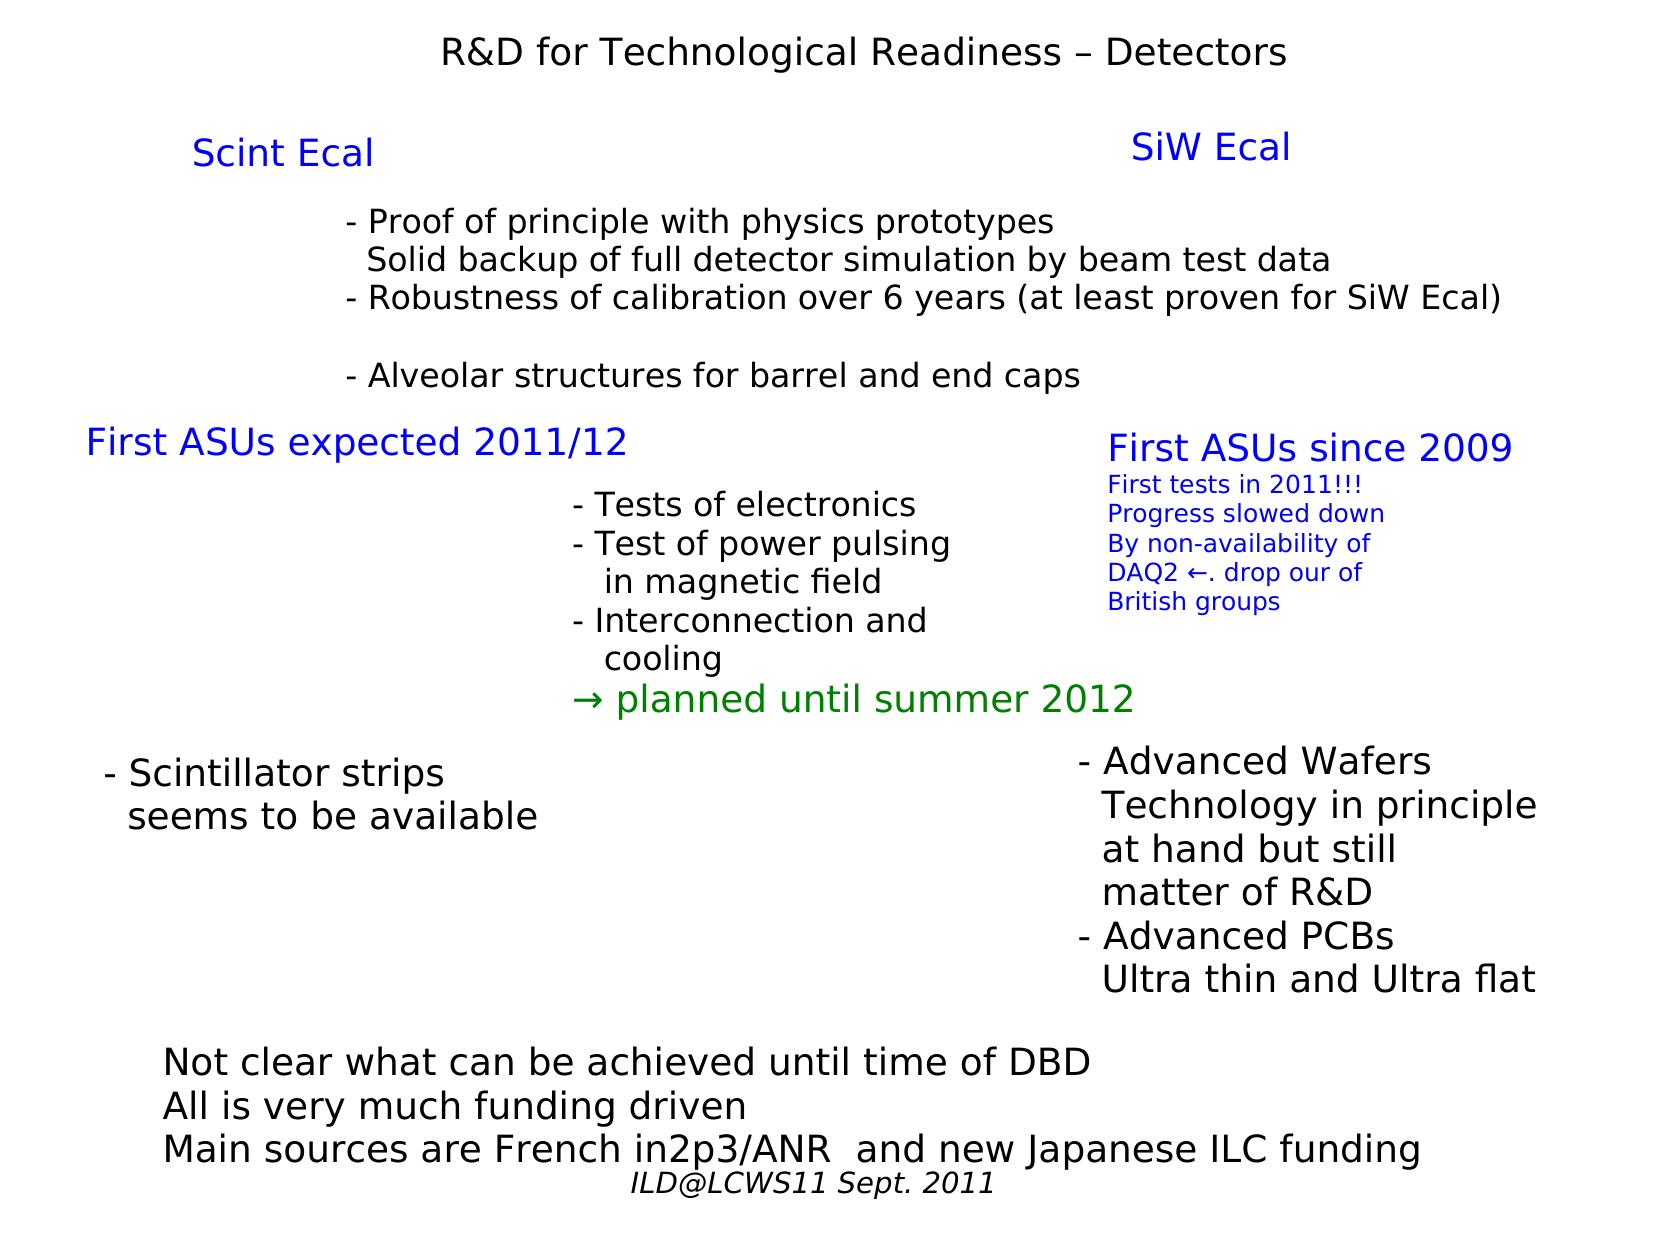

R&D for Technological Readiness – Detectors
SiW Ecal
Scint Ecal
- Proof of principle with physics prototypes
 Solid backup of full detector simulation by beam test data
- Robustness of calibration over 6 years (at least proven for SiW Ecal)
- Alveolar structures for barrel and end caps
First ASUs expected 2011/12
First ASUs since 2009
First tests in 2011!!!
Progress slowed down
By non-availability of
DAQ2 ←. drop our of
British groups
- Tests of electronics
- Test of power pulsing
 in magnetic field
- Interconnection and
 cooling
→ planned until summer 2012
- Advanced Wafers
 Technology in principle
 at hand but still
 matter of R&D
- Advanced PCBs
 Ultra thin and Ultra flat
- Scintillator strips
 seems to be available
Not clear what can be achieved until time of DBD
All is very much funding driven
Main sources are French in2p3/ANR and new Japanese ILC funding